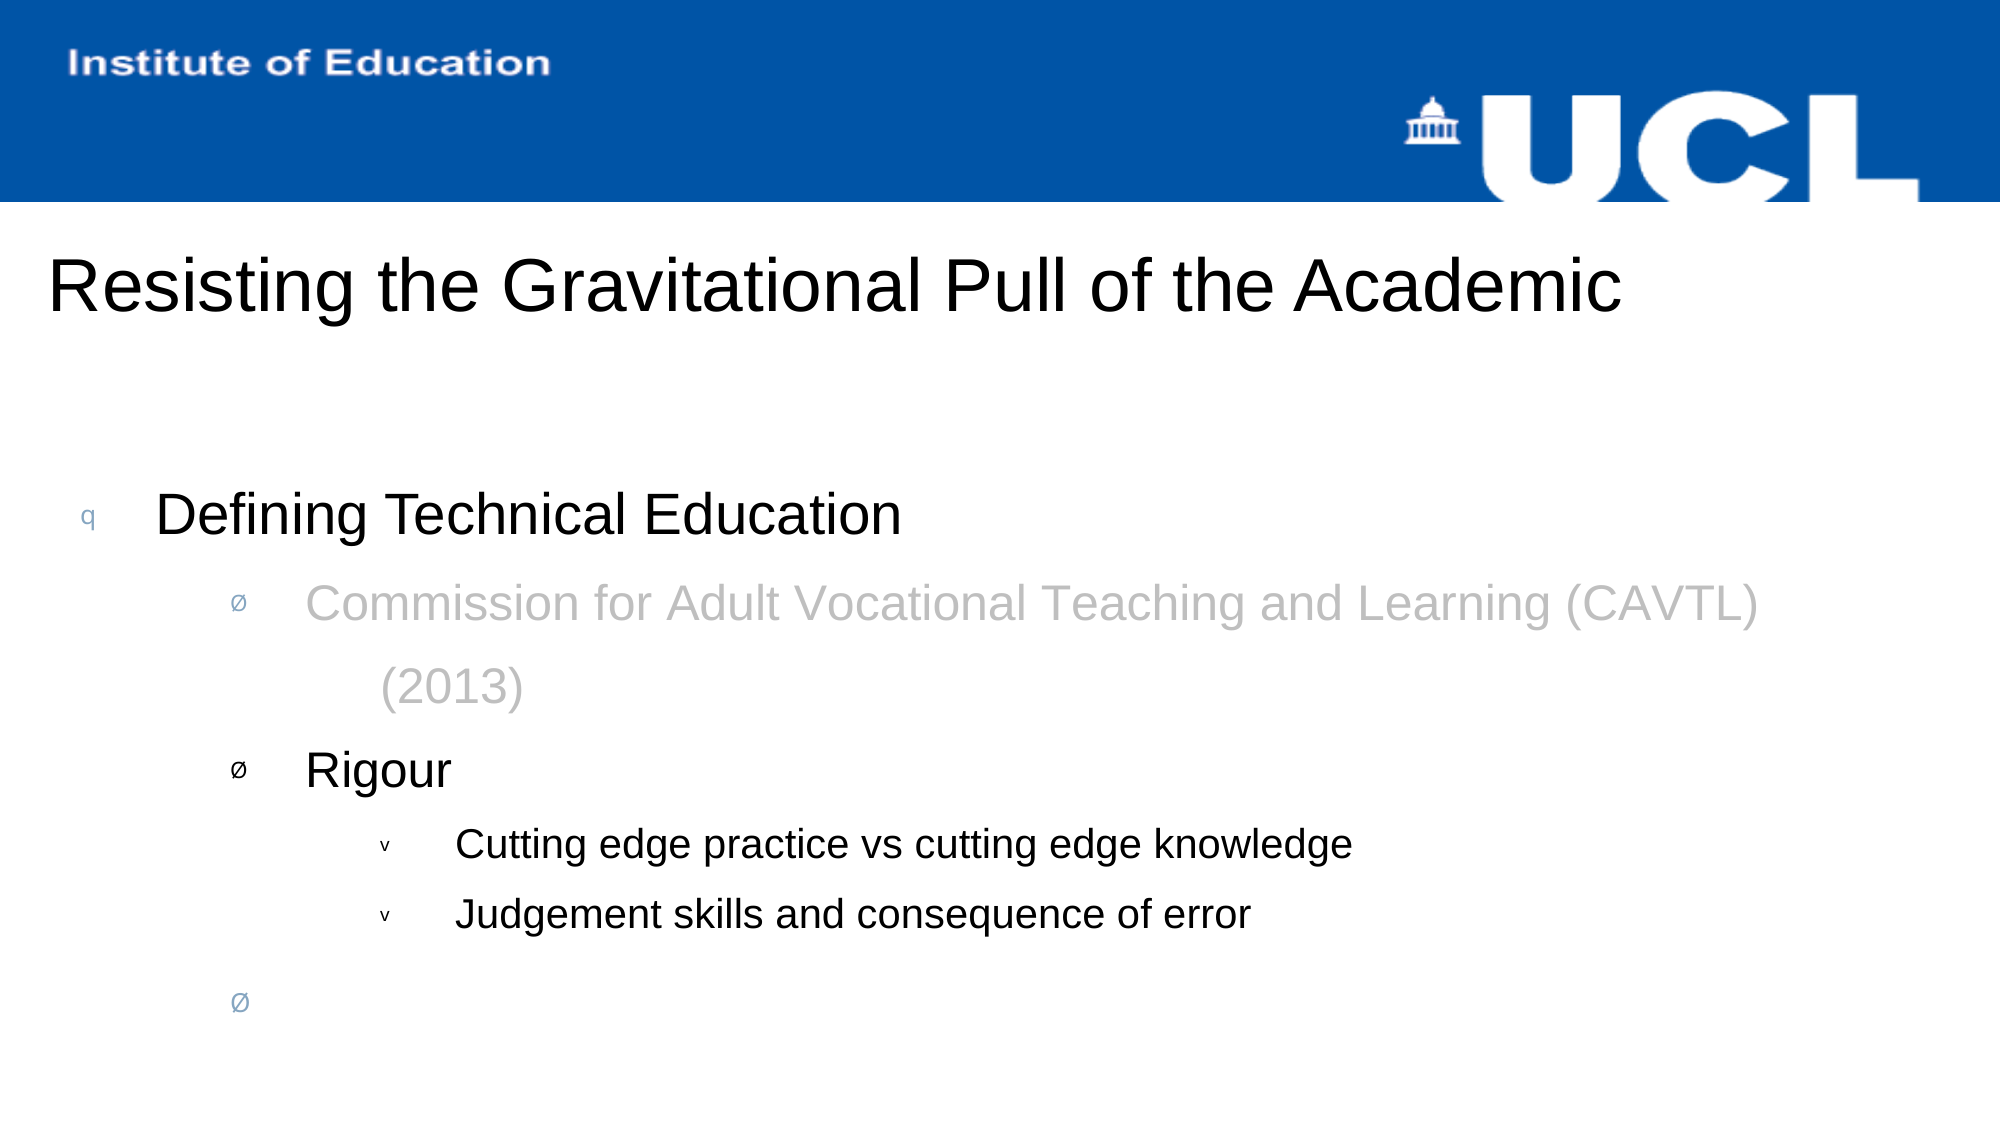

Resisting the Gravitational Pull of the Academic
Defining Technical Education
Commission for Adult Vocational Teaching and Learning (CAVTL) (2013)
Rigour
Cutting edge practice vs cutting edge knowledge
Judgement skills and consequence of error